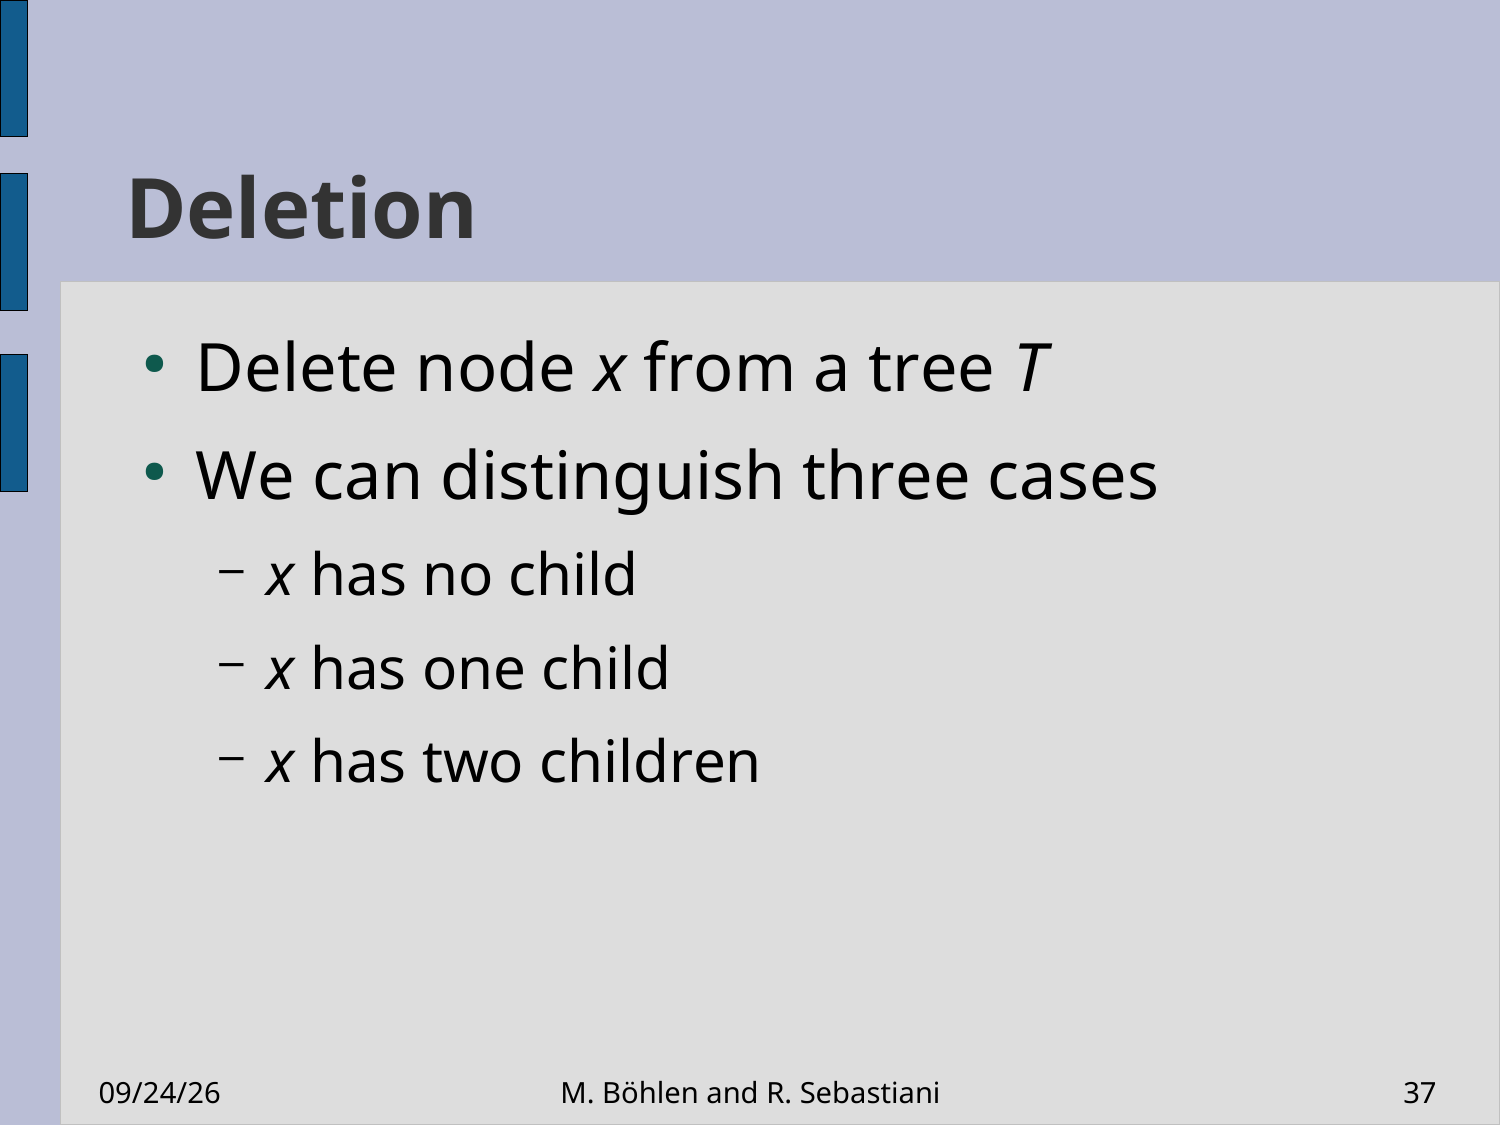

# Deletion
Delete node x from a tree T
We can distinguish three cases
x has no child
x has one child
x has two children
M. Böhlen and R. Sebastiani
37